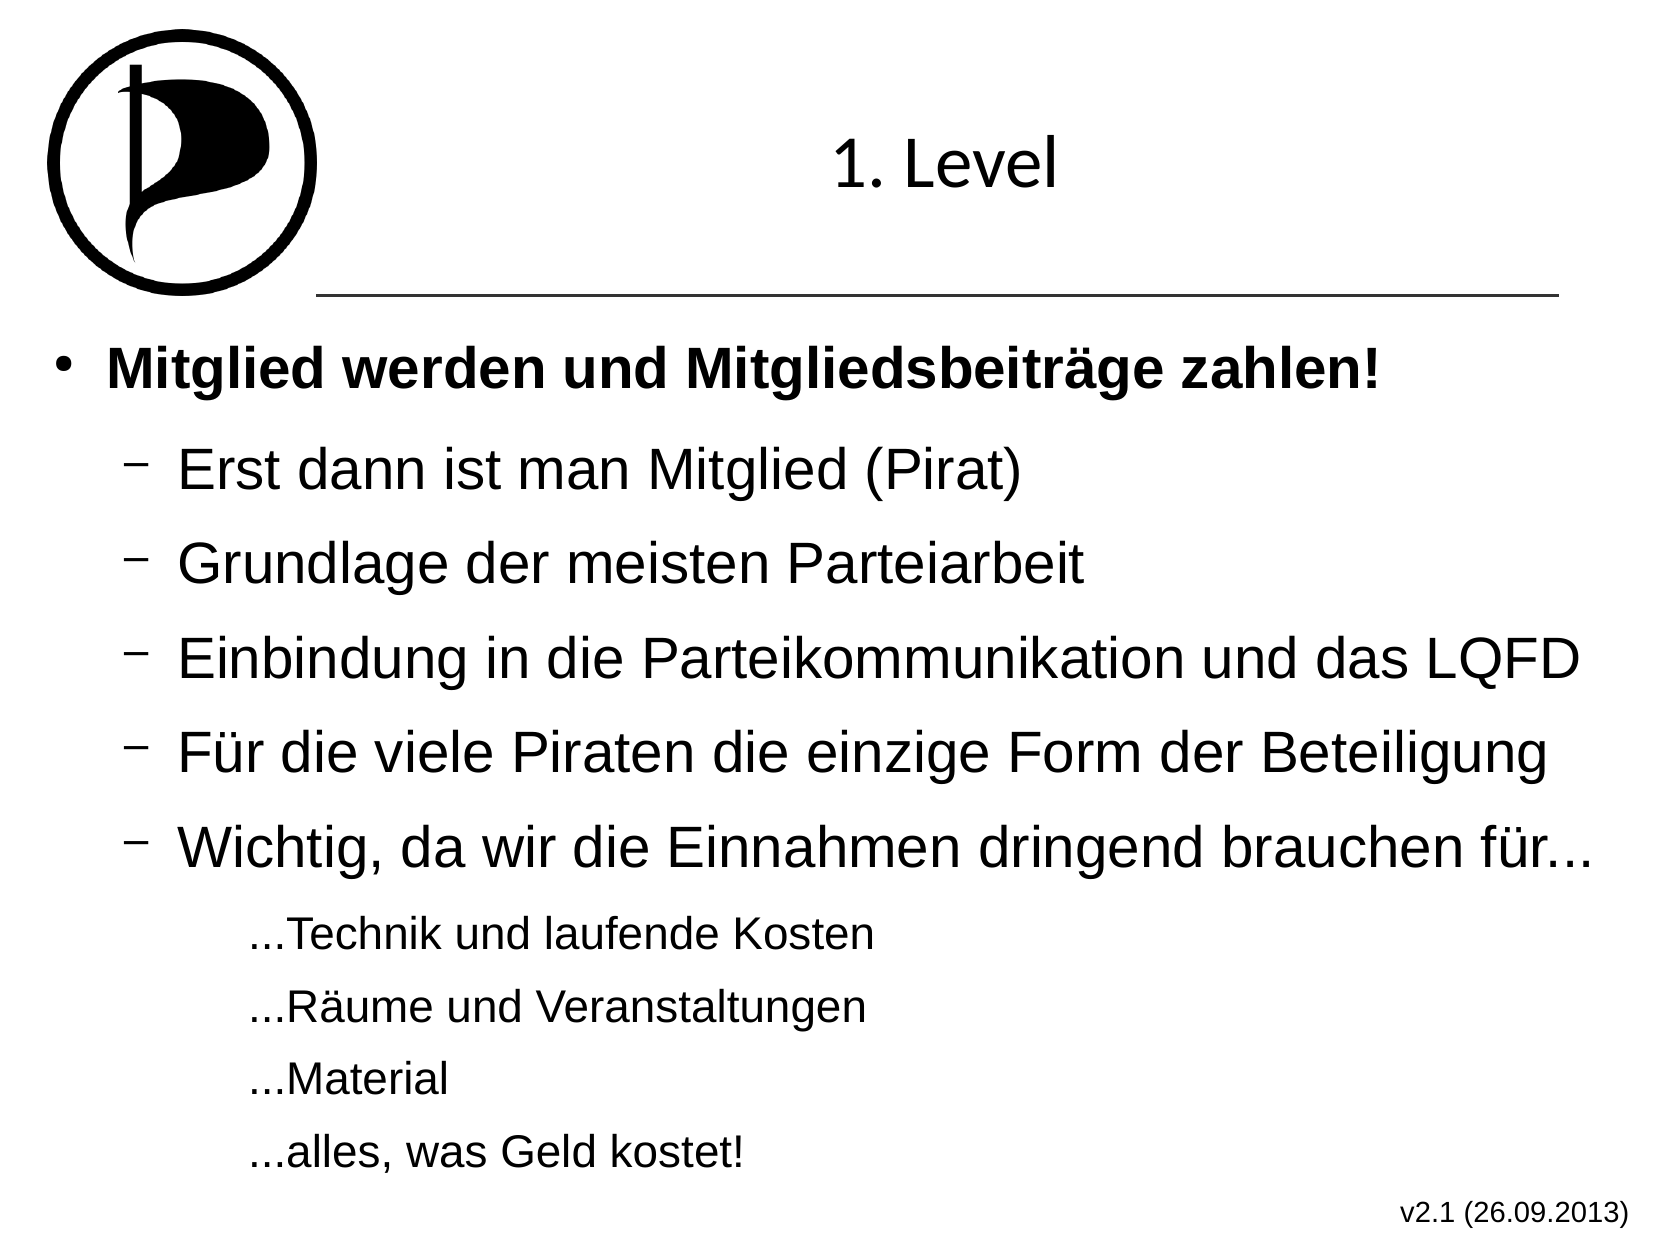

# 1. Level
Mitglied werden und Mitgliedsbeiträge zahlen!
Erst dann ist man Mitglied (Pirat)
Grundlage der meisten Parteiarbeit
Einbindung in die Parteikommunikation und das LQFD
Für die viele Piraten die einzige Form der Beteiligung
Wichtig, da wir die Einnahmen dringend brauchen für...
...Technik und laufende Kosten
...Räume und Veranstaltungen
...Material
...alles, was Geld kostet!
v2.1 (26.09.2013)